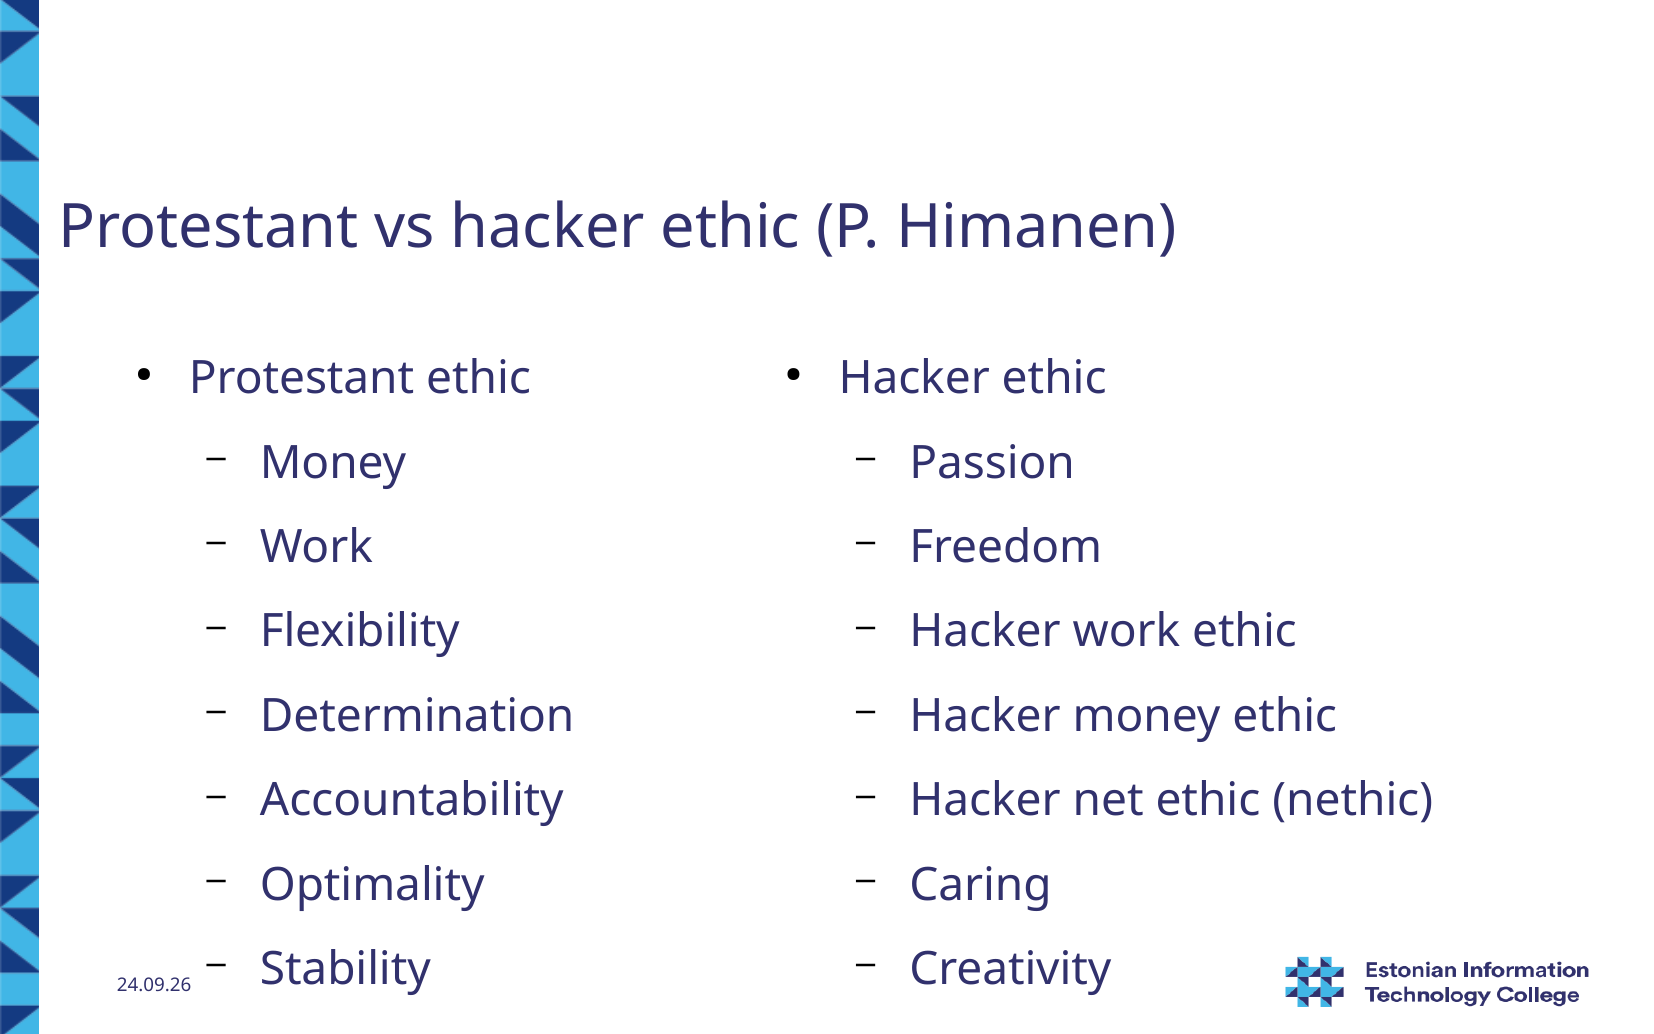

# Protestant vs hacker ethic (P. Himanen)
Protestant ethic
Money
Work
Flexibility
Determination
Accountability
Optimality
Stability
Hacker ethic
Passion
Freedom
Hacker work ethic
Hacker money ethic
Hacker net ethic (nethic)
Caring
Creativity